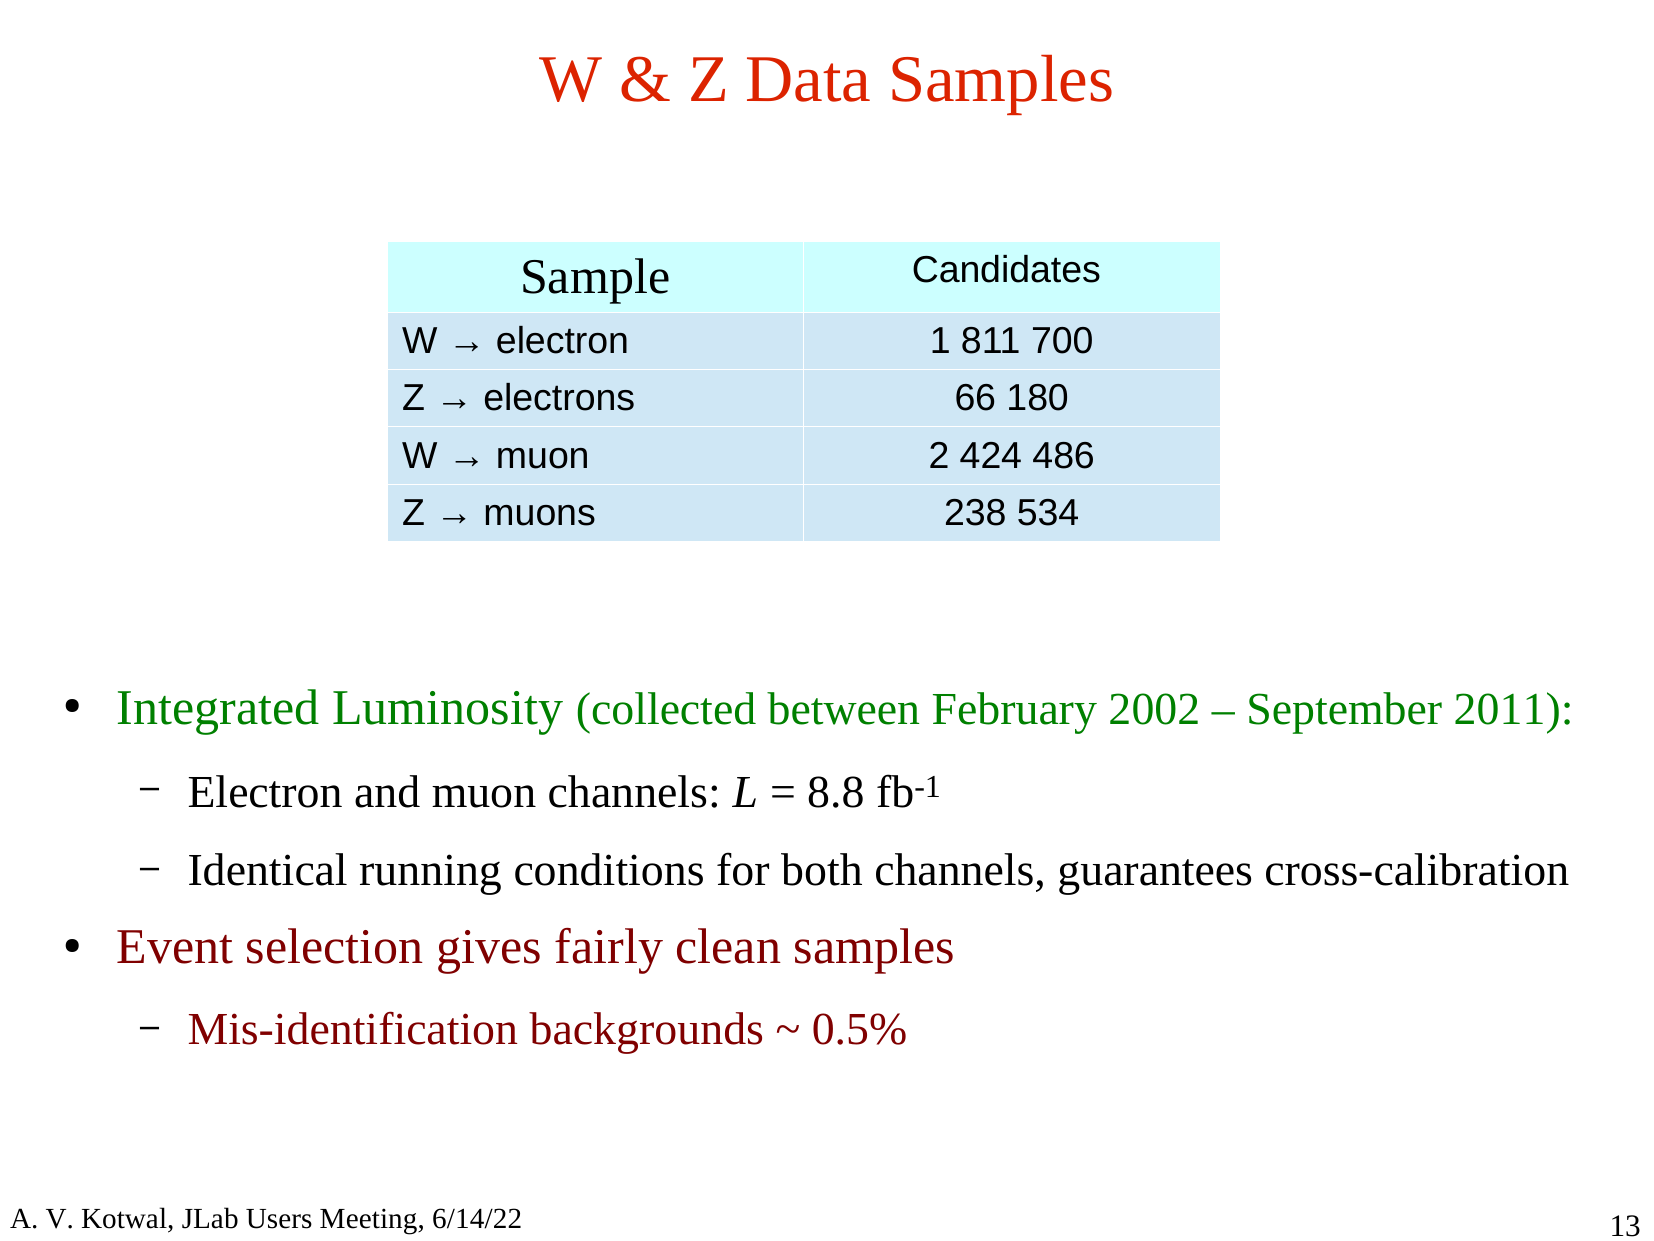

# W & Z Data Samples
| Sample | Candidates |
| --- | --- |
| W → electron | 1 811 700 |
| Z → electrons | 66 180 |
| W → muon | 2 424 486 |
| Z → muons | 238 534 |
Integrated Luminosity (collected between February 2002 – September 2011):
Electron and muon channels: L = 8.8 fb-1
Identical running conditions for both channels, guarantees cross-calibration
Event selection gives fairly clean samples
Mis-identification backgrounds ~ 0.5%
A. V. Kotwal, JLab Users Meeting, 6/14/22